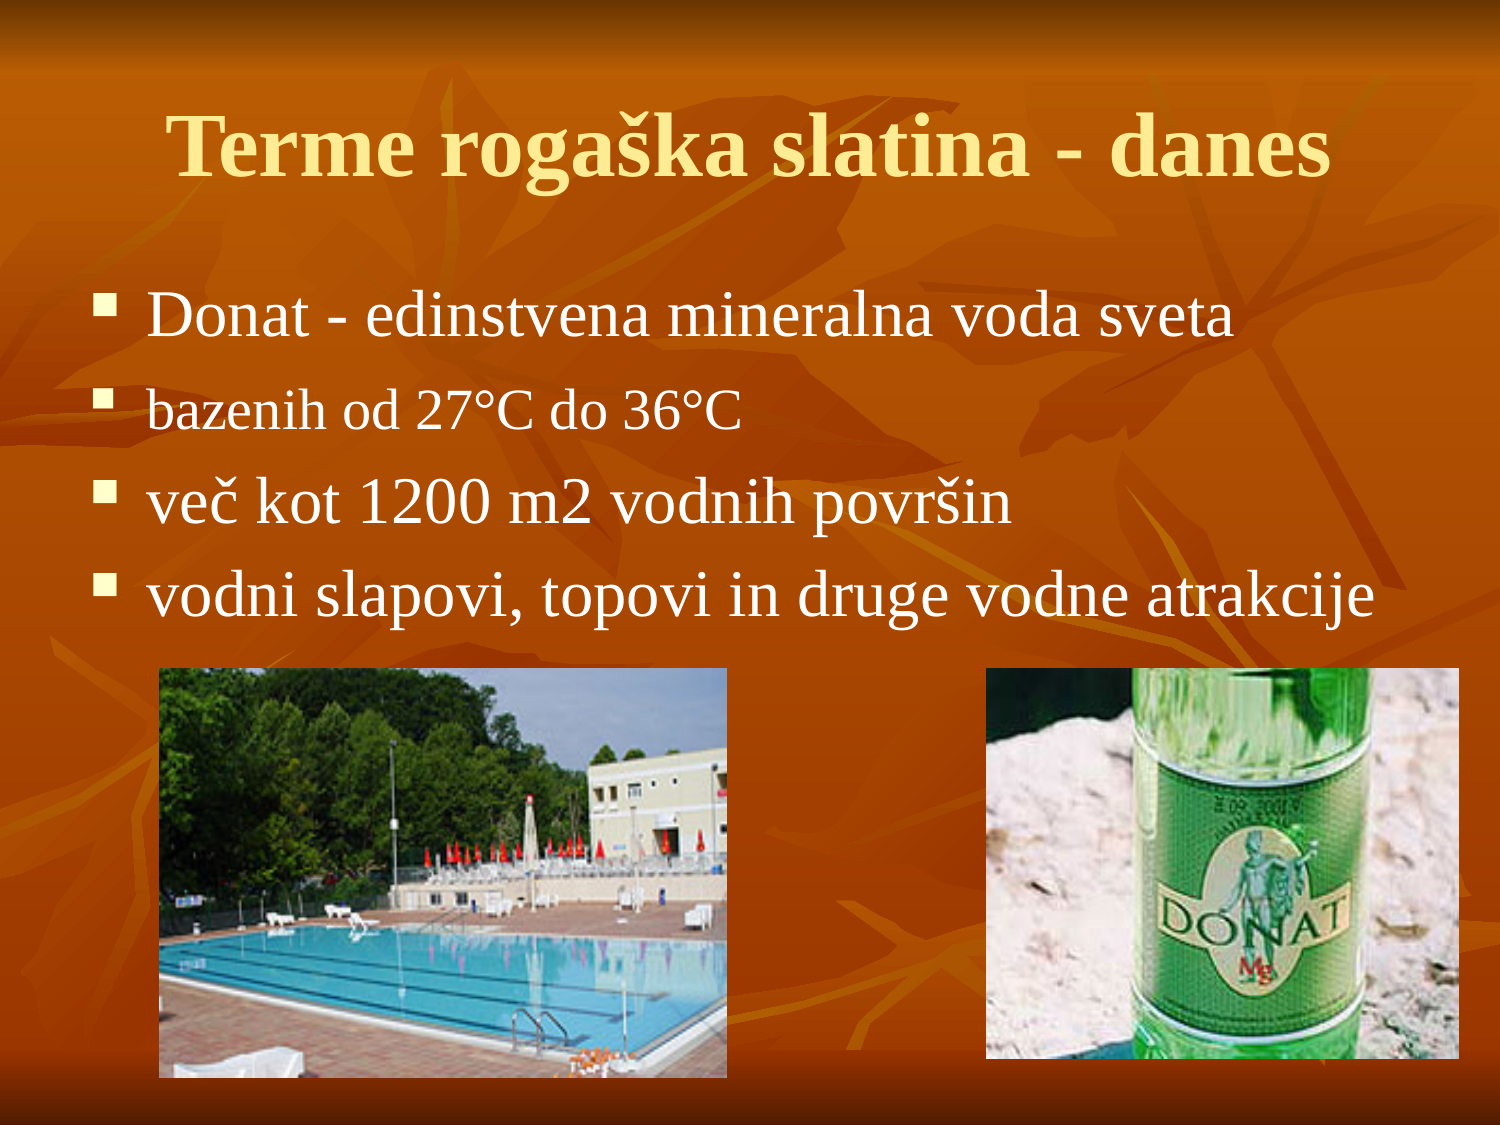

# Terme rogaška slatina - danes
Donat - edinstvena mineralna voda sveta
bazenih od 27°C do 36°C
več kot 1200 m2 vodnih površin
vodni slapovi, topovi in druge vodne atrakcije